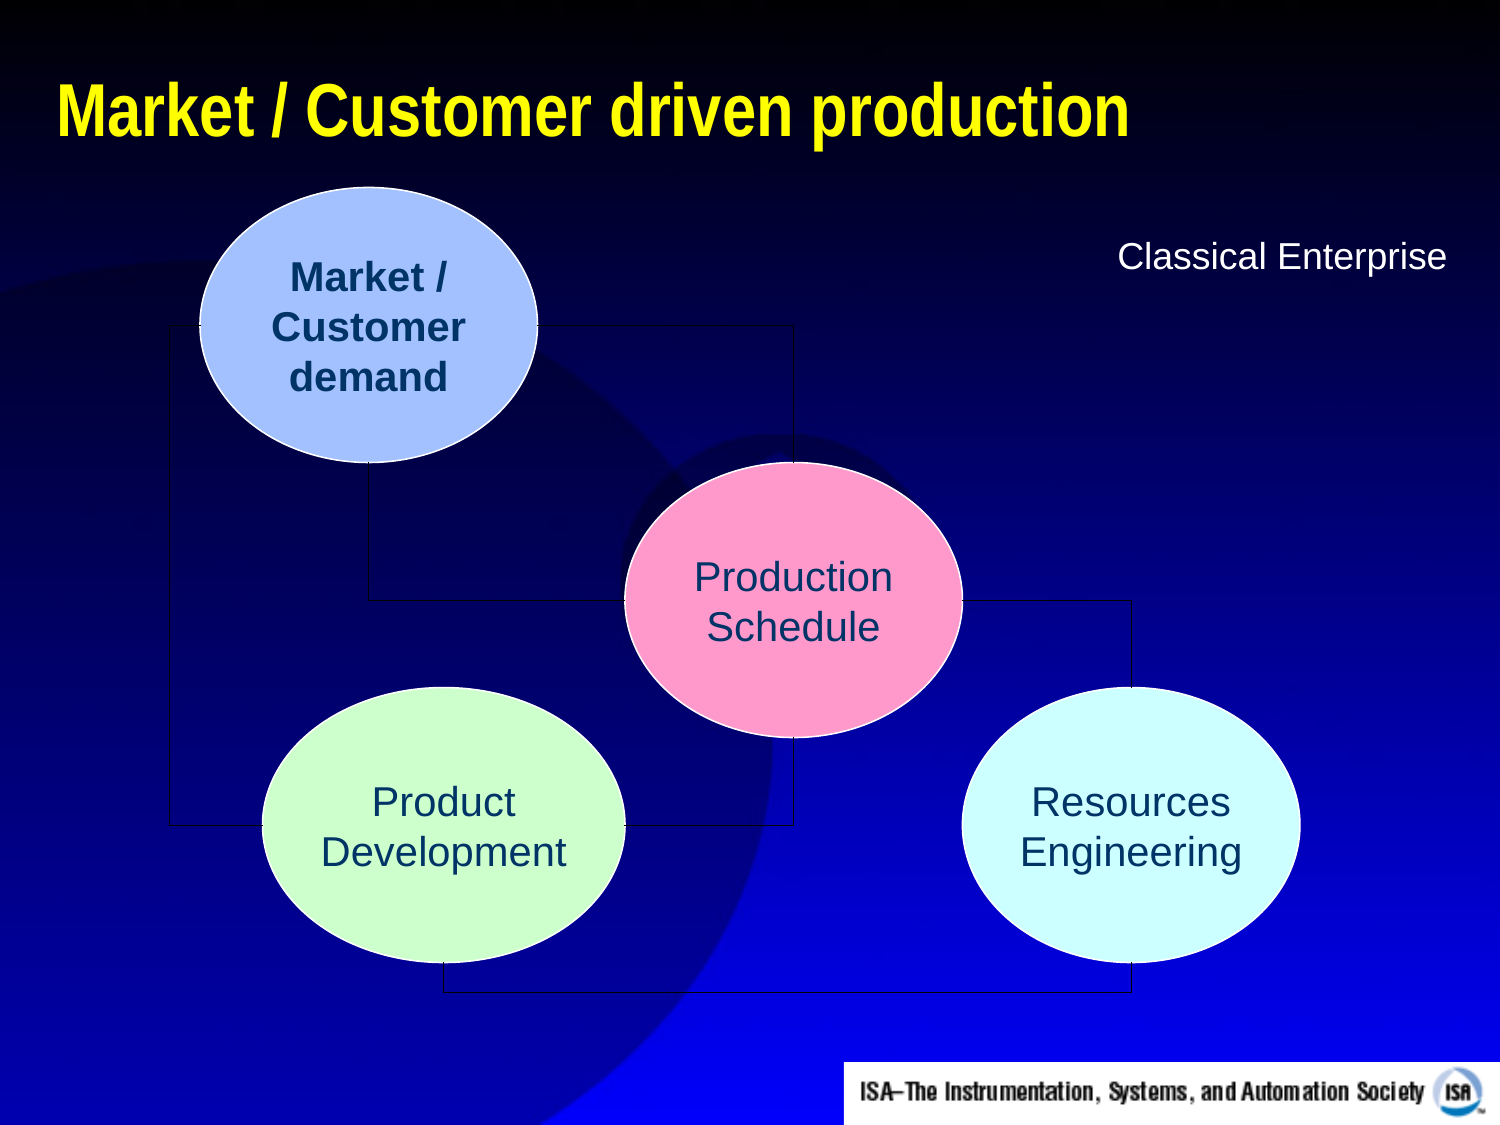

# Market / Customer driven production
Market / Customer demand
Classical Enterprise
Production Schedule
Product Development
Resources Engineering